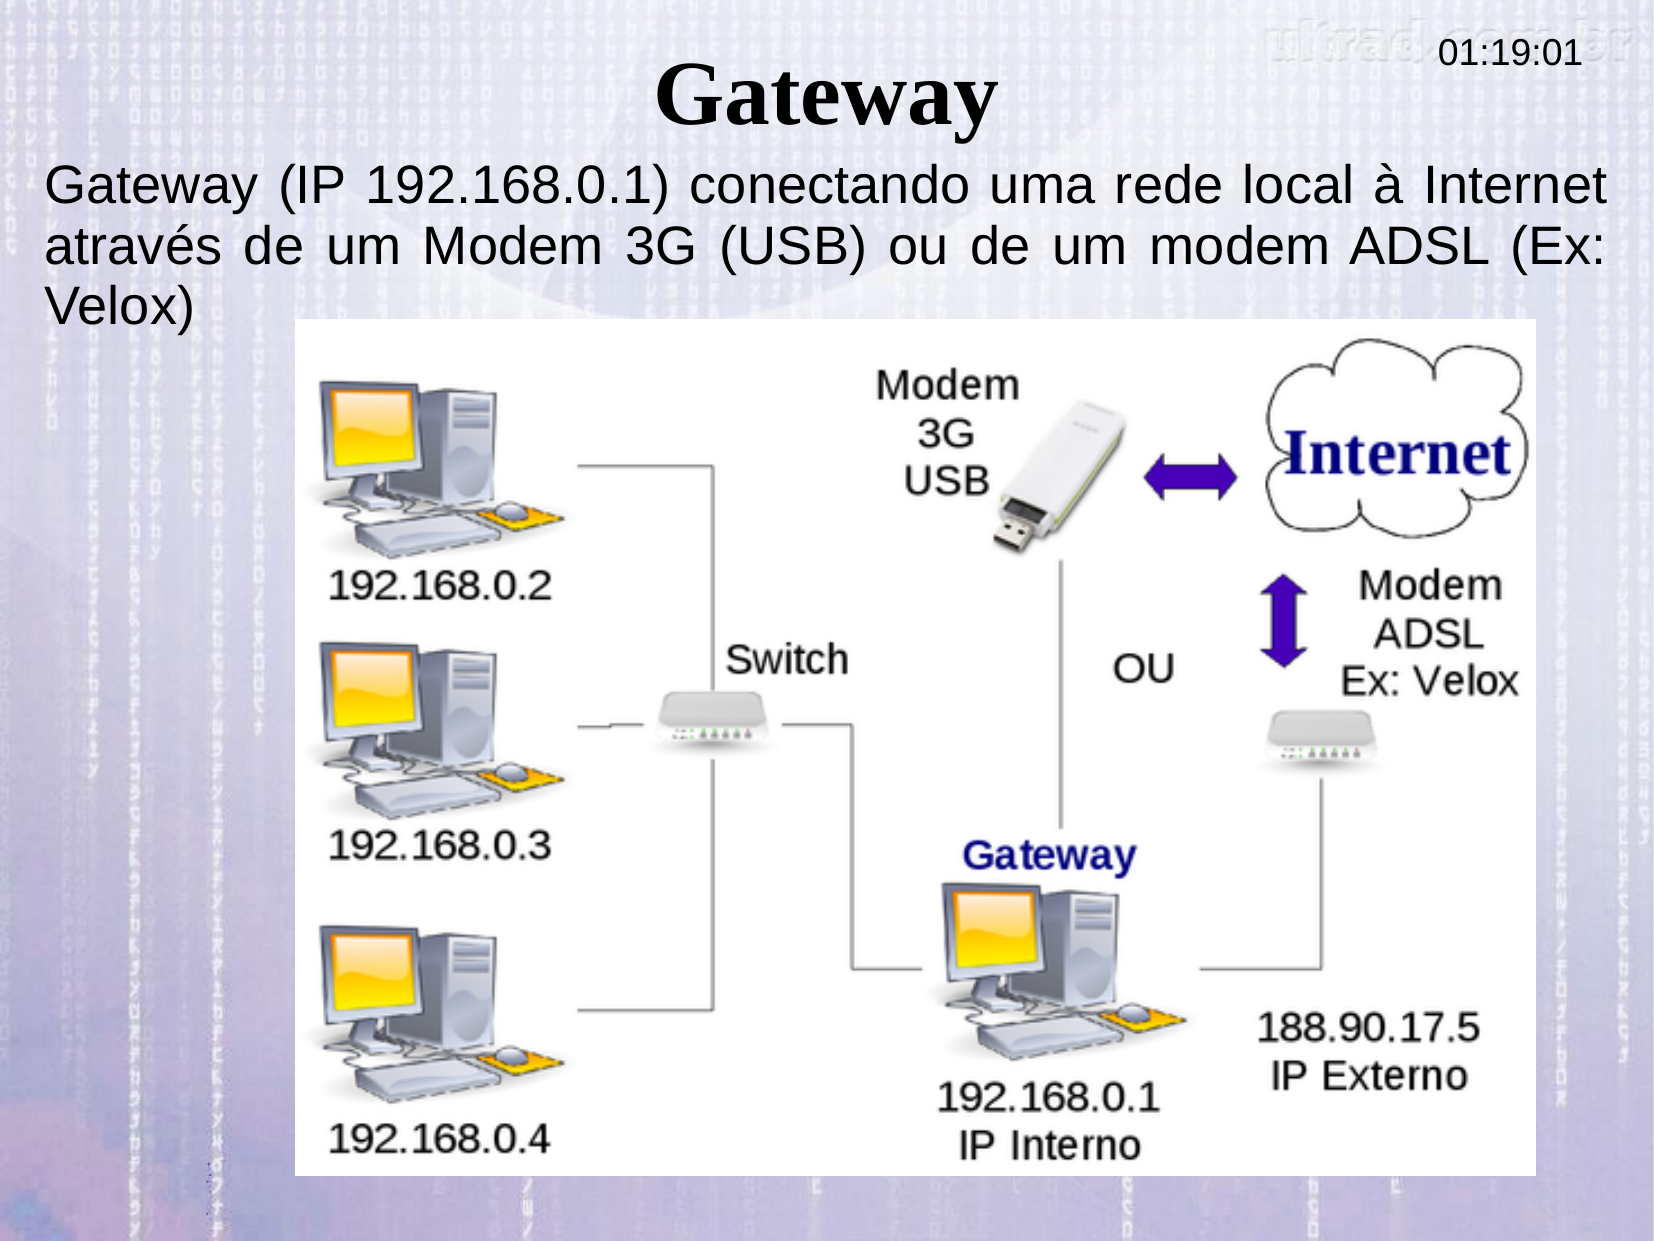

03:29:15
Gateway
Gateway (IP 192.168.0.1) conectando uma rede local à Internet através de um Modem 3G (USB) ou de um modem ADSL (Ex: Velox)